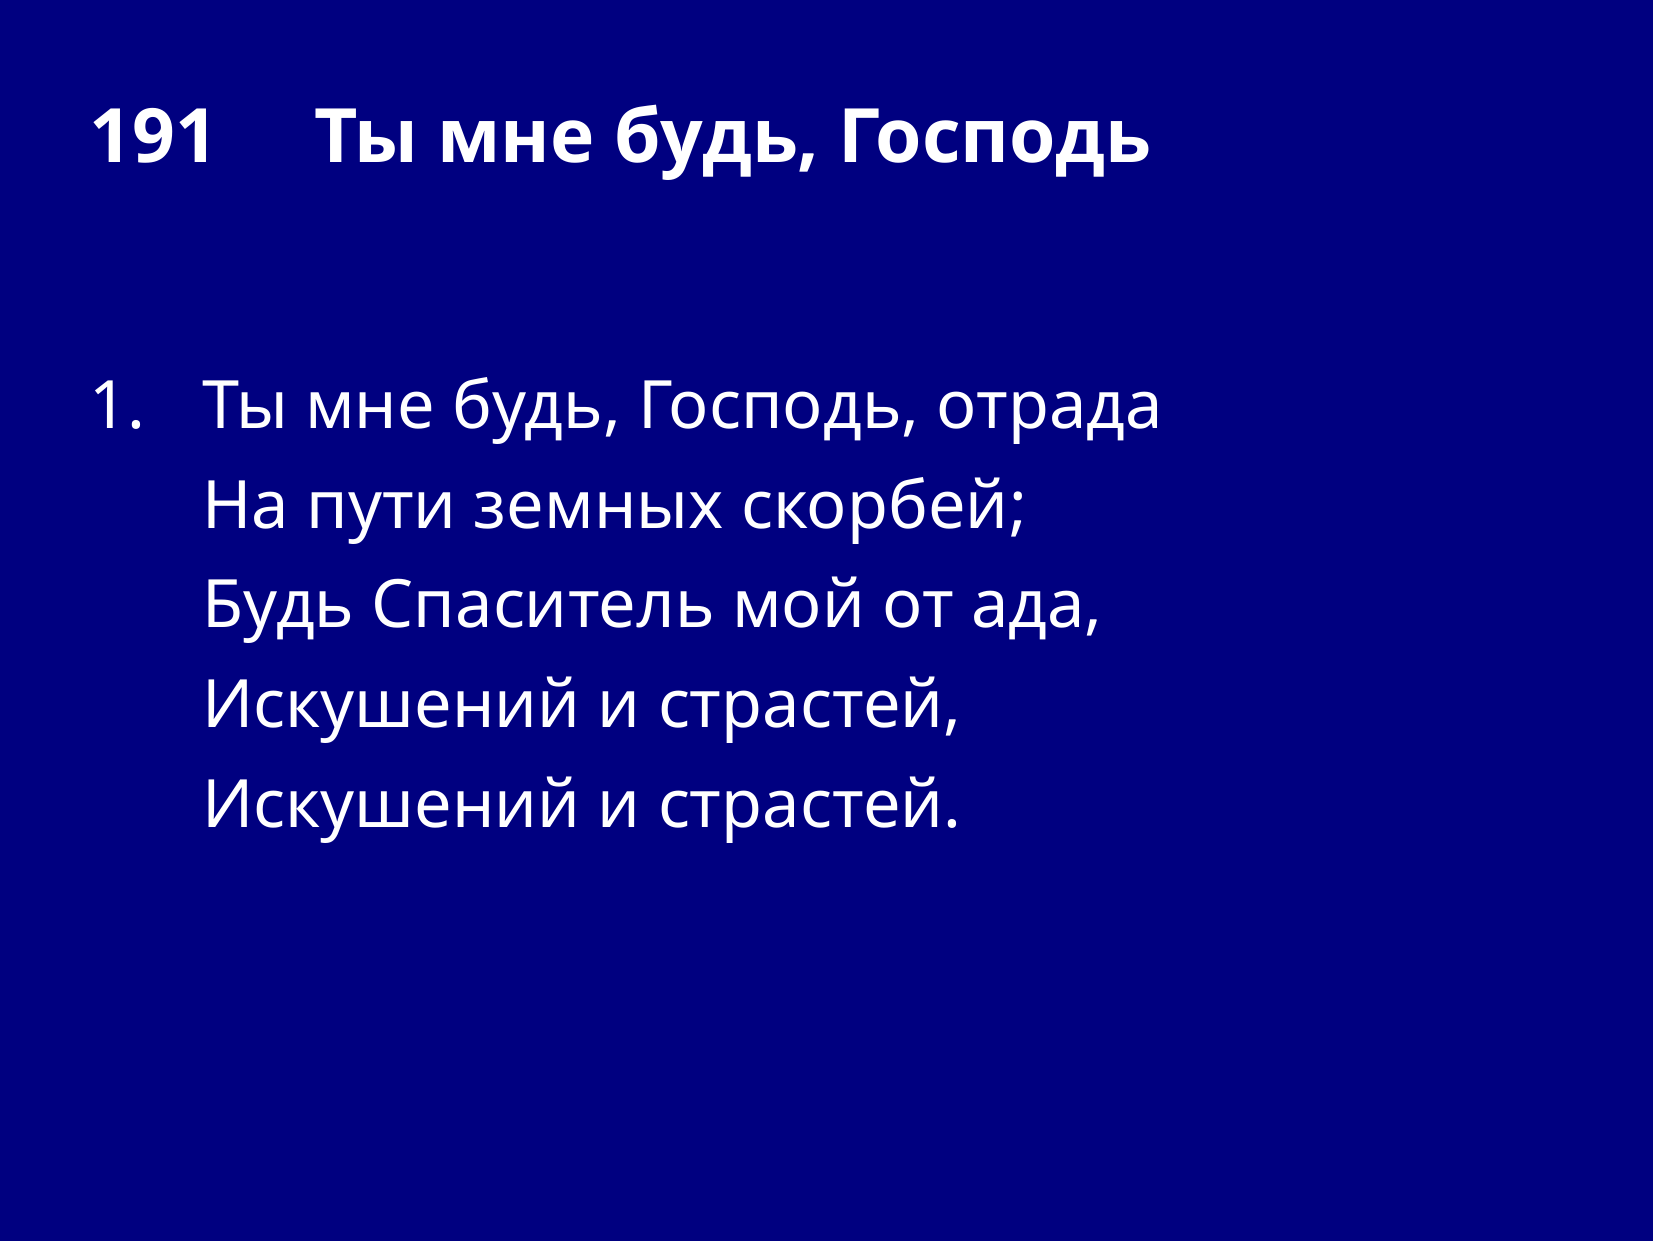

191	Ты мне будь, Господь
1.	Ты мне будь, Господь, отрада
	На пути земных скорбей;
	Будь Спаситель мой от ада,
	Искушений и страстей,
	Искушений и страстей.